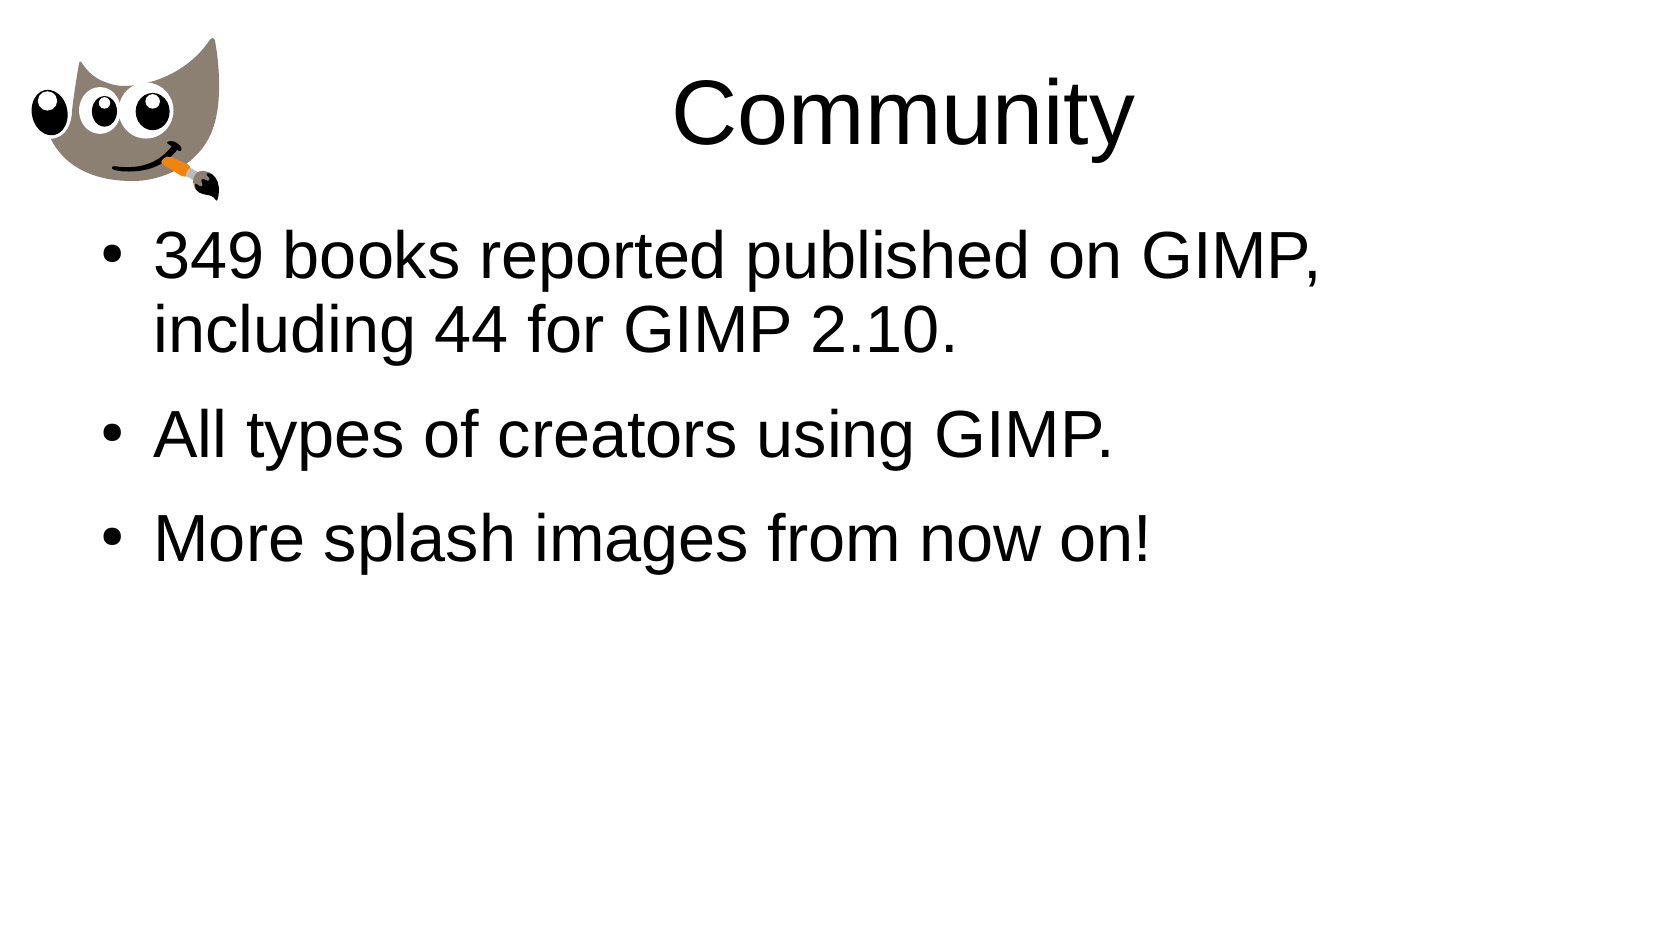

# Community
349 books reported published on GIMP, including 44 for GIMP 2.10.
All types of creators using GIMP.
More splash images from now on!